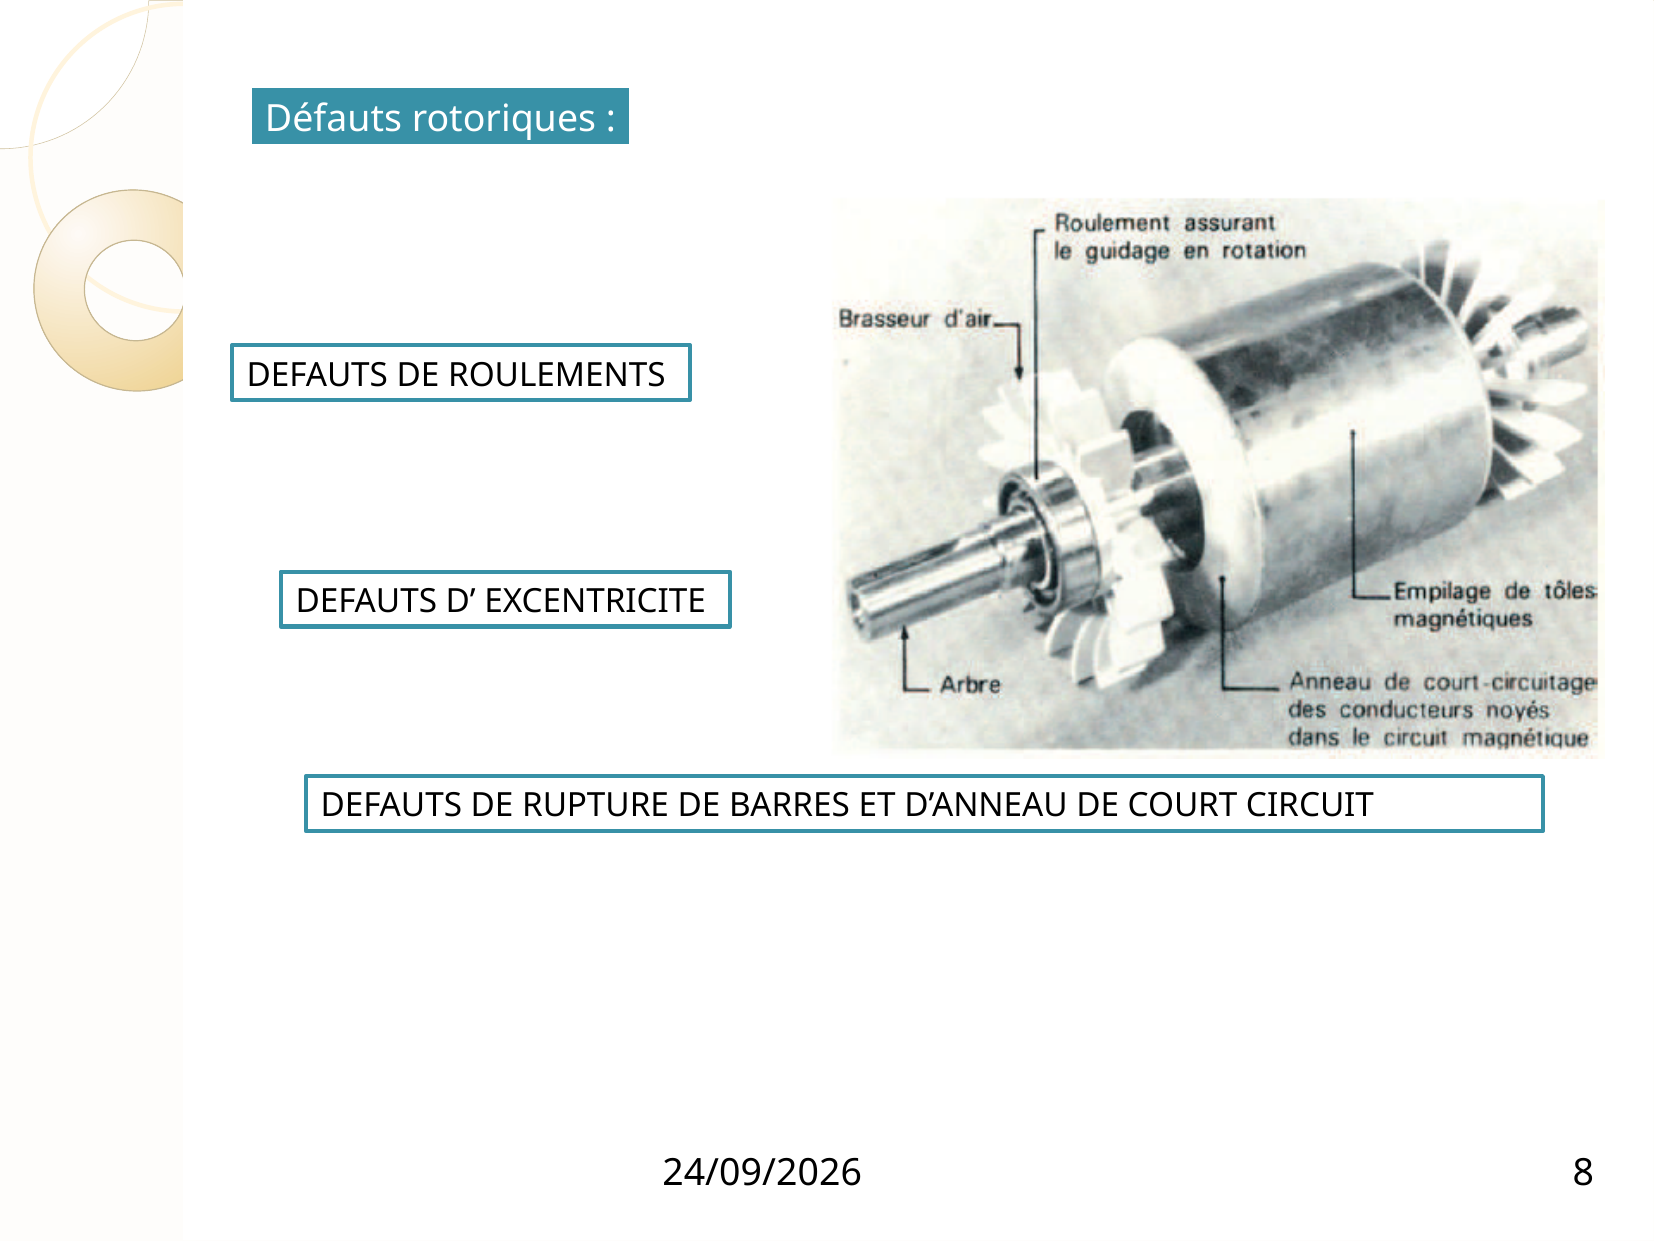

Défauts rotoriques :
DEFAUTS DE ROULEMENTS
DEFAUTS D’ EXCENTRICITE
DEFAUTS DE RUPTURE DE BARRES ET D’ANNEAU DE COURT CIRCUIT